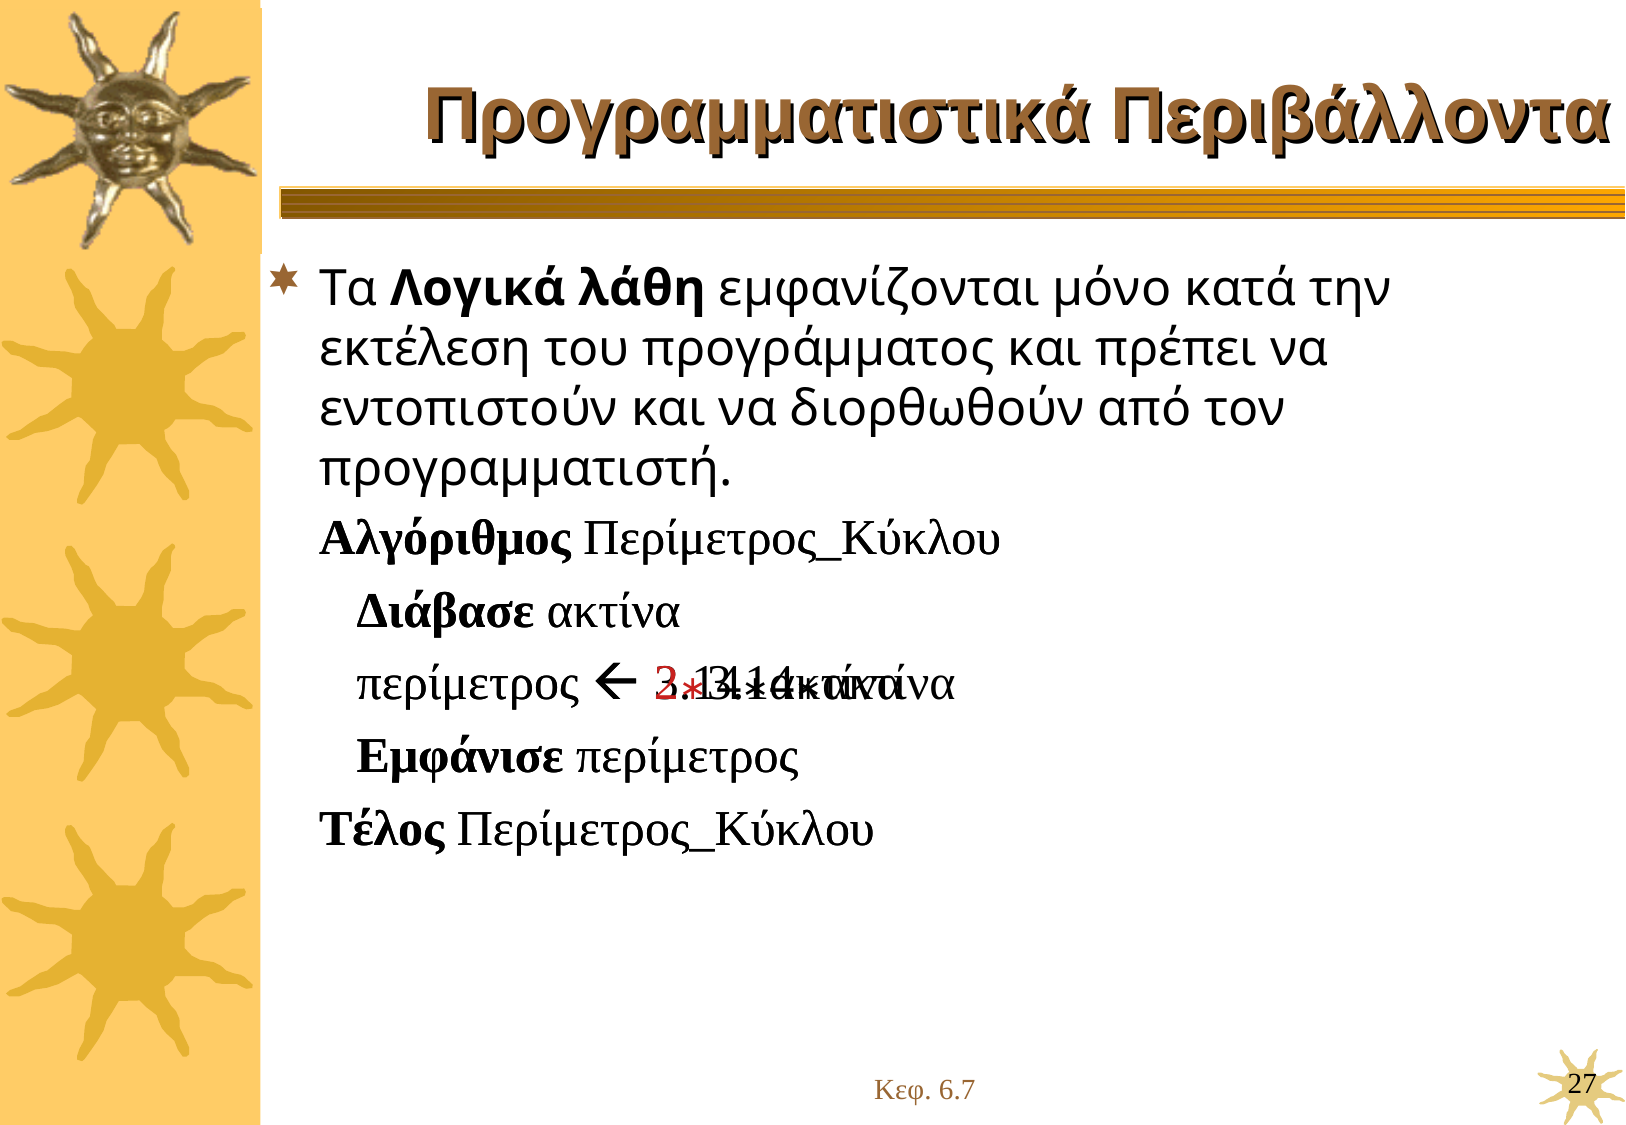

Προγραμματιστικά Περιβάλλοντα
Τα Λογικά λάθη εμφανίζονται μόνο κατά την εκτέλεση του προγράμματος και πρέπει να εντοπιστούν και να διορθωθούν από τον προγραμματιστή.
Αλγόριθμος Περίμετρος_Κύκλου
 Διάβασε ακτίνα
 περίμετρος  3.14∗ακτίνα
 Εμφάνισε περίμετρος
Τέλος Περίμετρος_Κύκλου
Αλγόριθμος Περίμετρος_Κύκλου
 Διάβασε ακτίνα
 περίμετρος  2∗3.14∗ακτίνα
 Εμφάνισε περίμετρος
Τέλος Περίμετρος_Κύκλου
27
Κεφ. 6.7